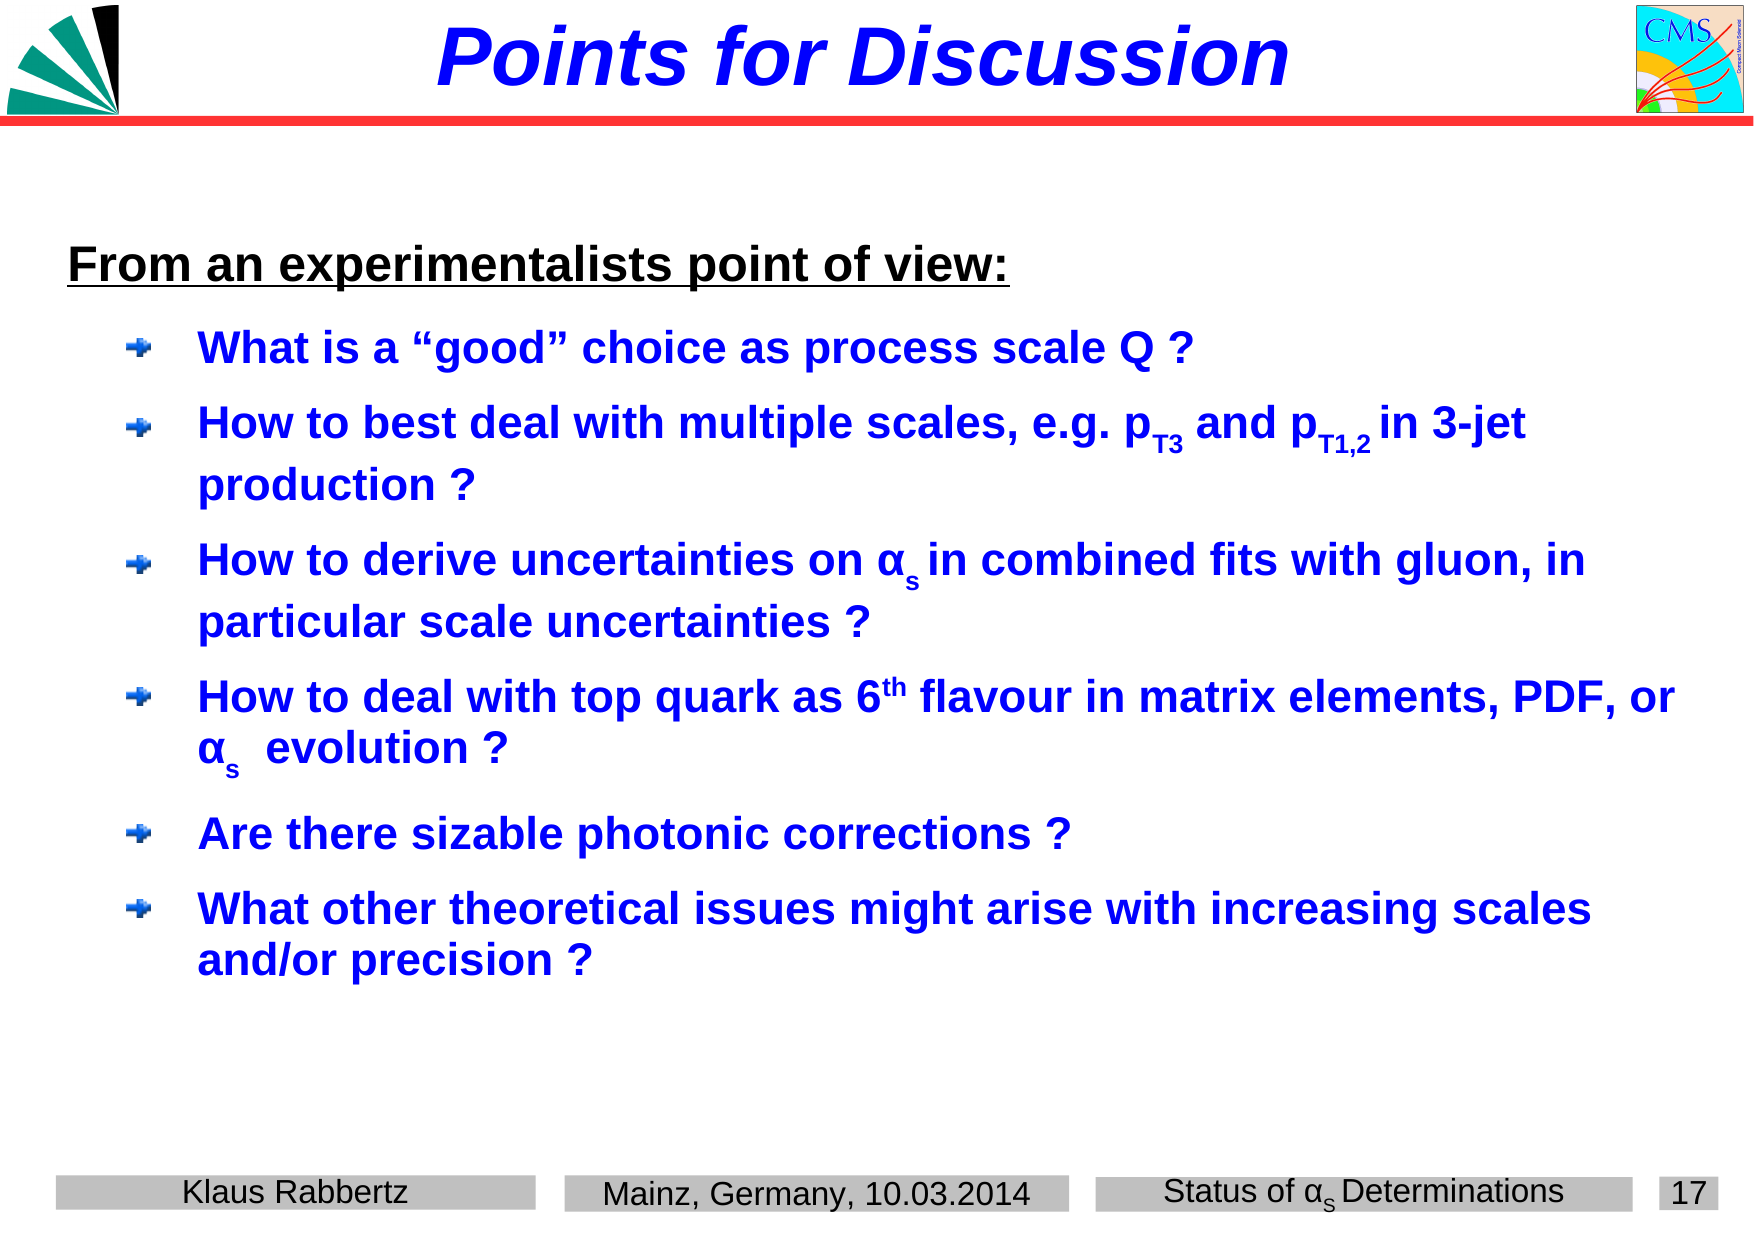

# Points for Discussion
From an experimentalists point of view:
What is a “good” choice as process scale Q ?
How to best deal with multiple scales, e.g. pT3 and pT1,2 in 3-jet production ?
How to derive uncertainties on αs in combined fits with gluon, in particular scale uncertainties ?
How to deal with top quark as 6th flavour in matrix elements, PDF, or αs evolution ?
Are there sizable photonic corrections ?
What other theoretical issues might arise with increasing scales and/or precision ?